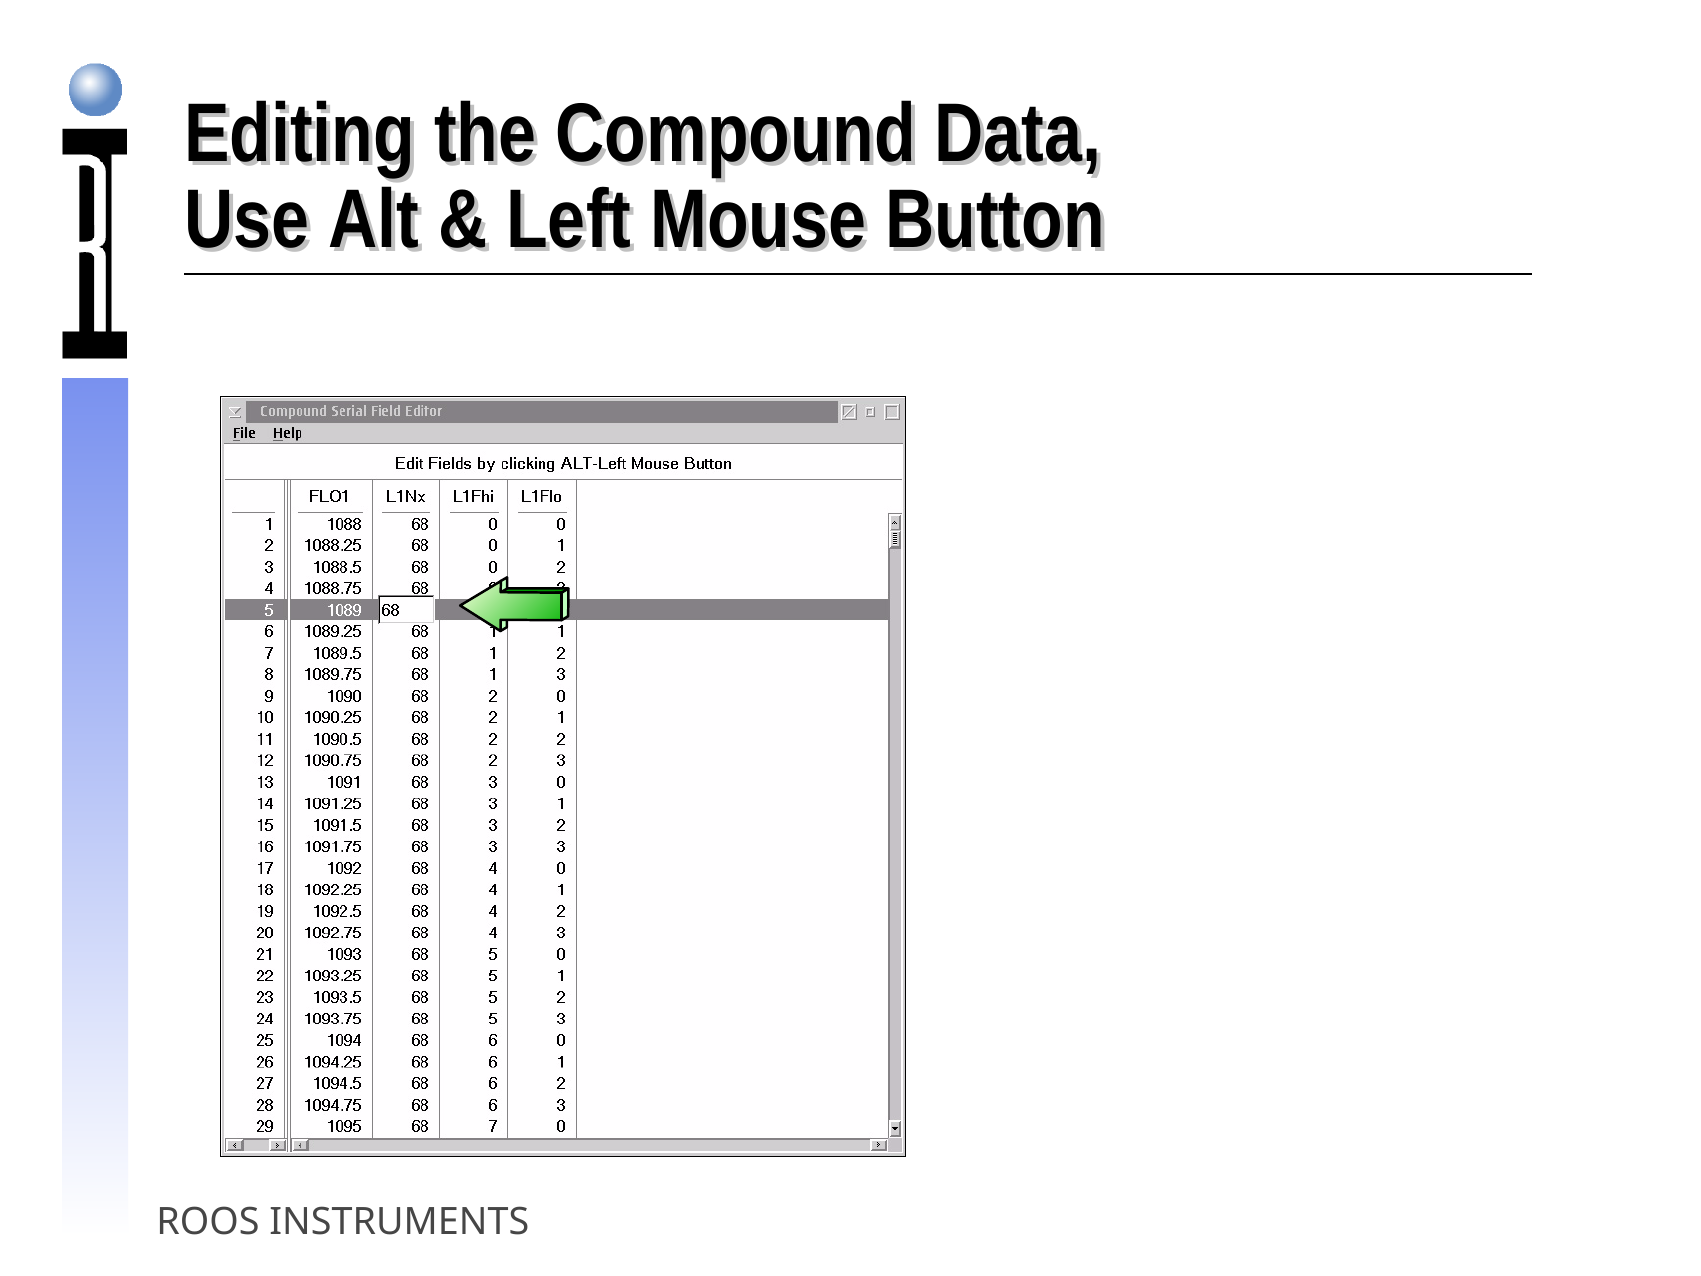

Editing the Compound Data,
Use Alt & Left Mouse Button